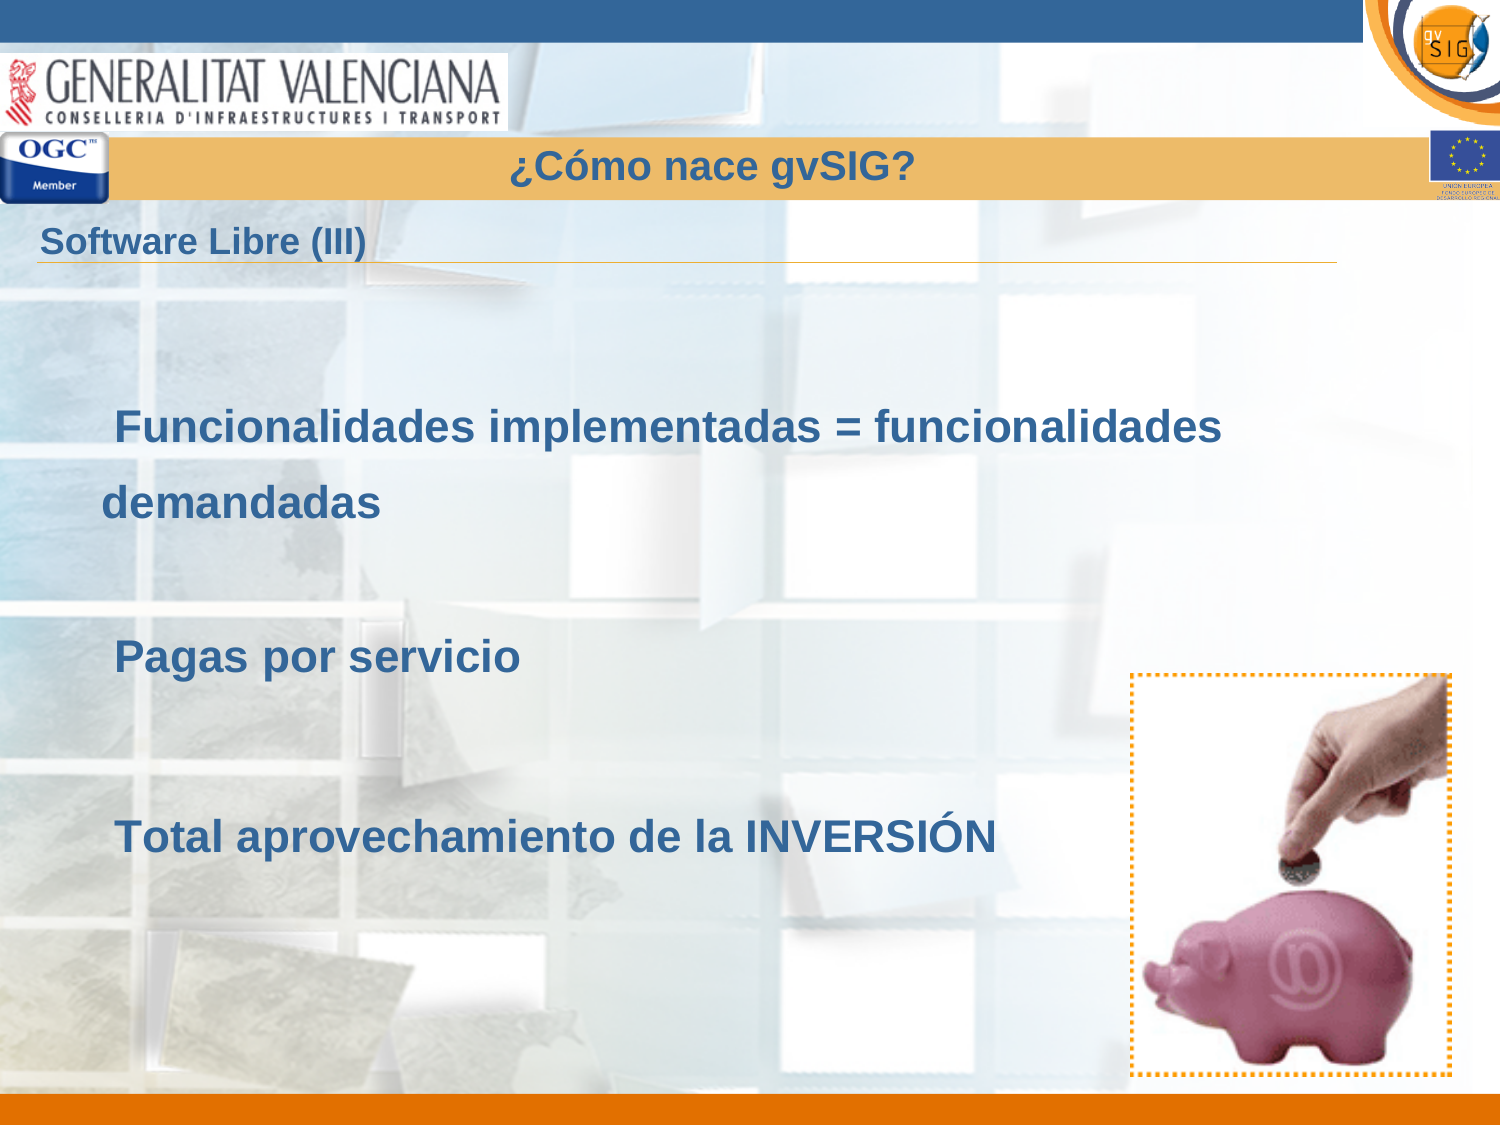

¿Cómo nace gvSIG?
Software Libre (III)
 Funcionalidades implementadas = funcionalidades demandadas
 Pagas por servicio
 Total aprovechamiento de la INVERSIÓN